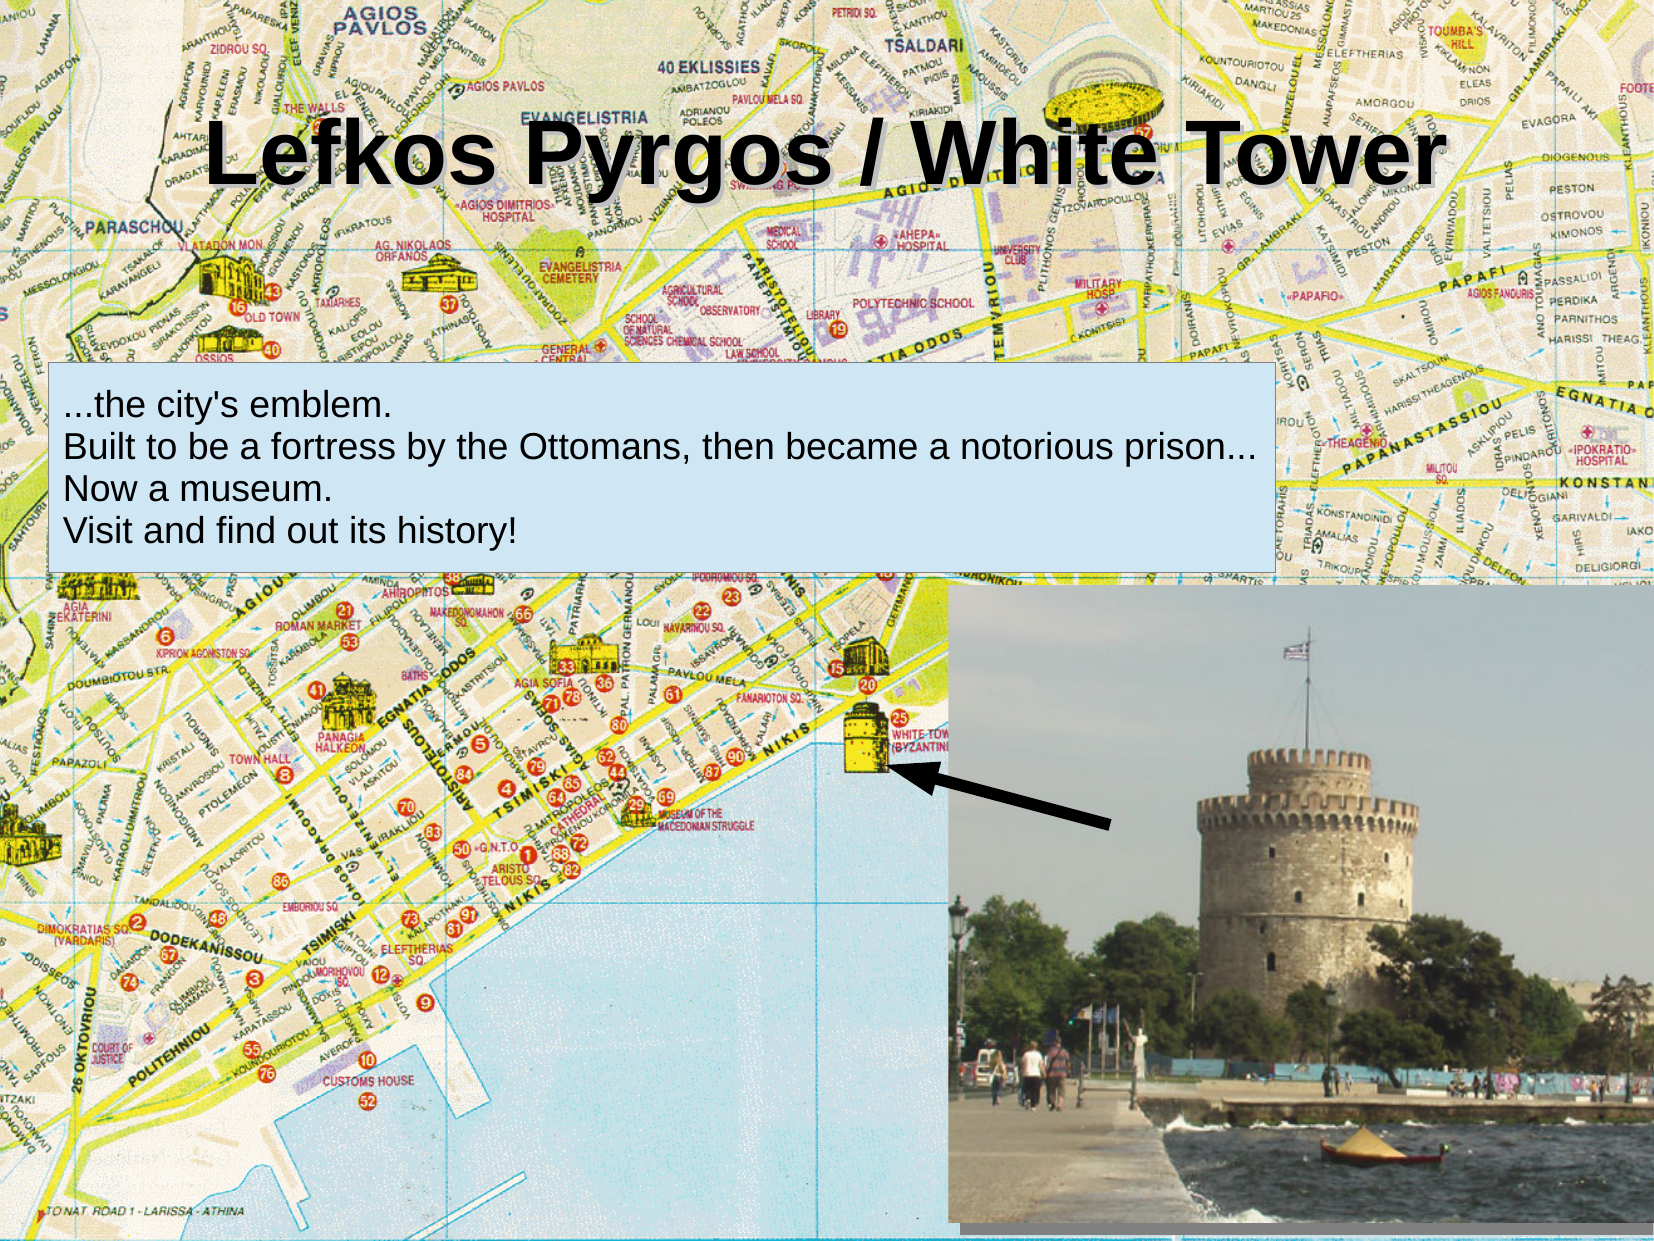

# Lefkos Pyrgos / White Tower
...the city's emblem.
Built to be a fortress by the Ottomans, then became a notorious prison...
Now a museum.
Visit and find out its history!